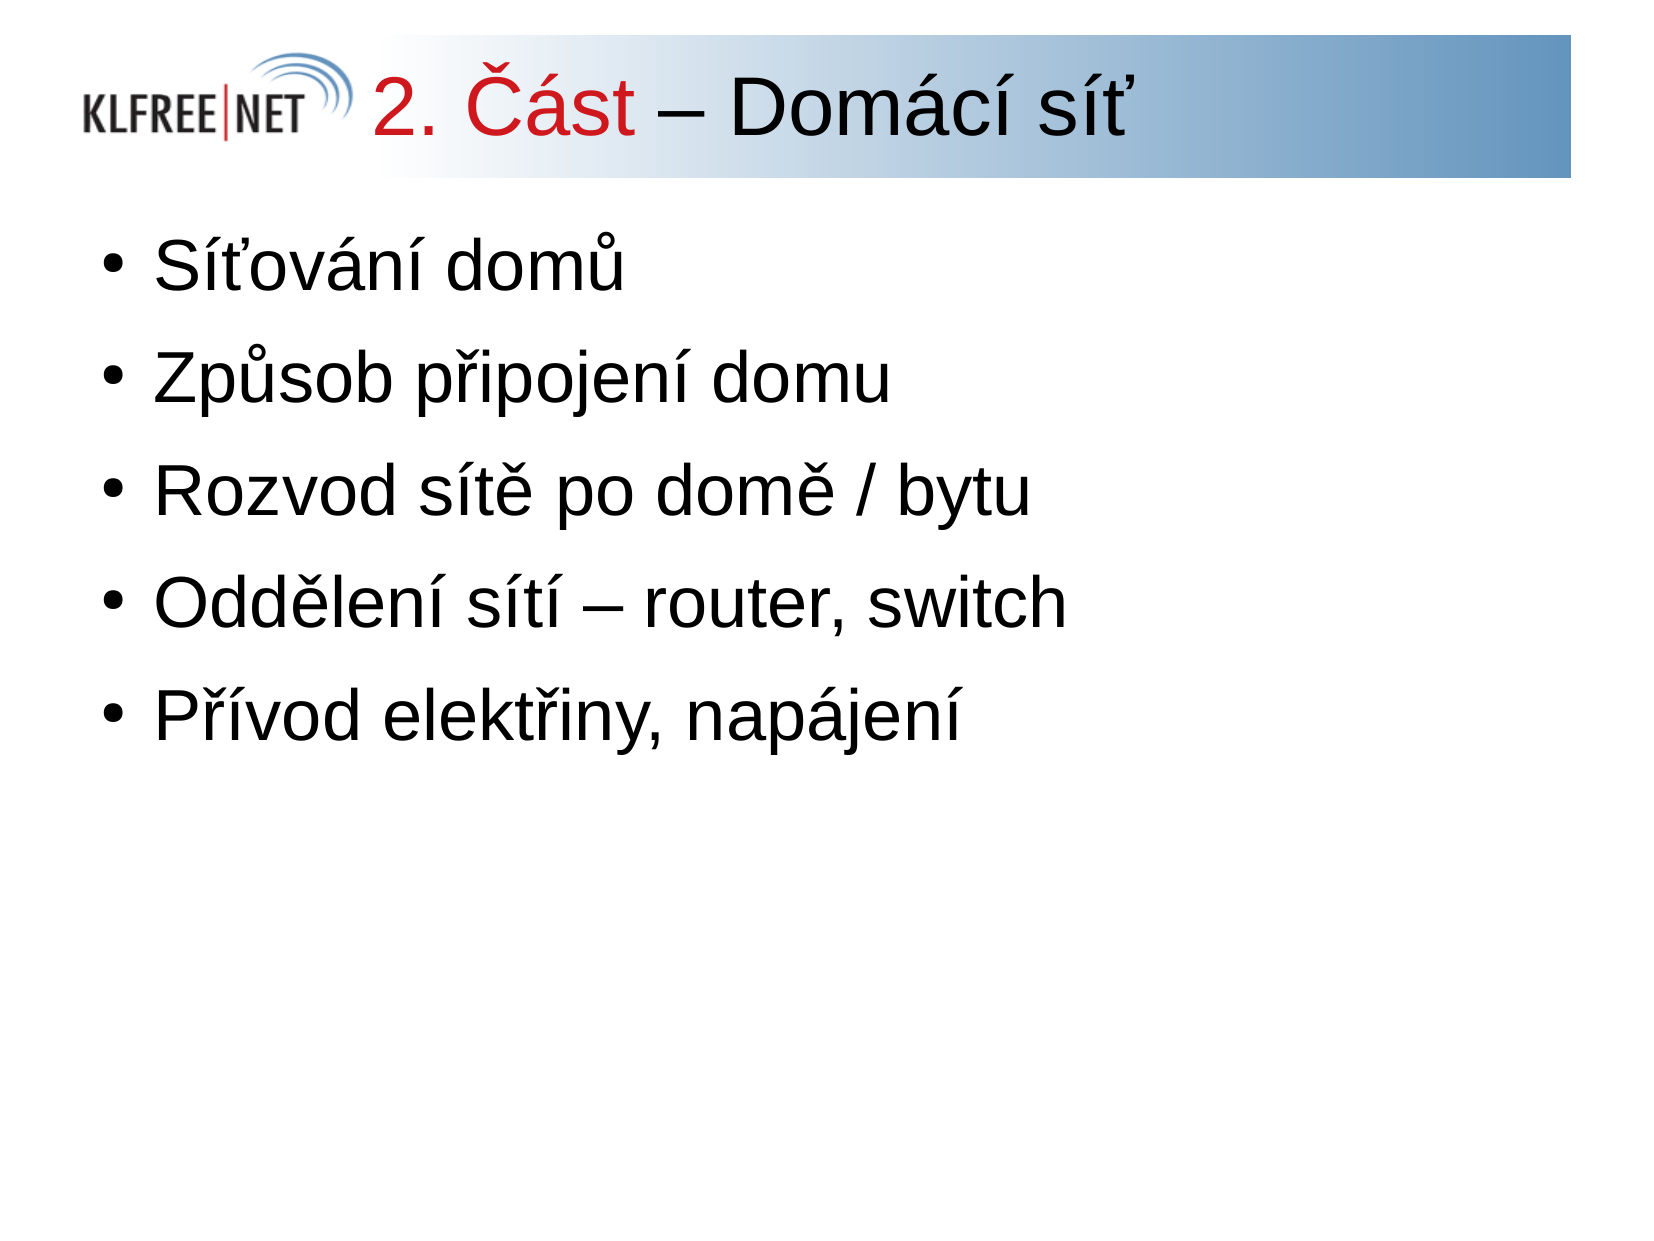

# 2. Část – Domácí síť
Síťování domů
Způsob připojení domu
Rozvod sítě po domě / bytu
Oddělení sítí – router, switch
Přívod elektřiny, napájení